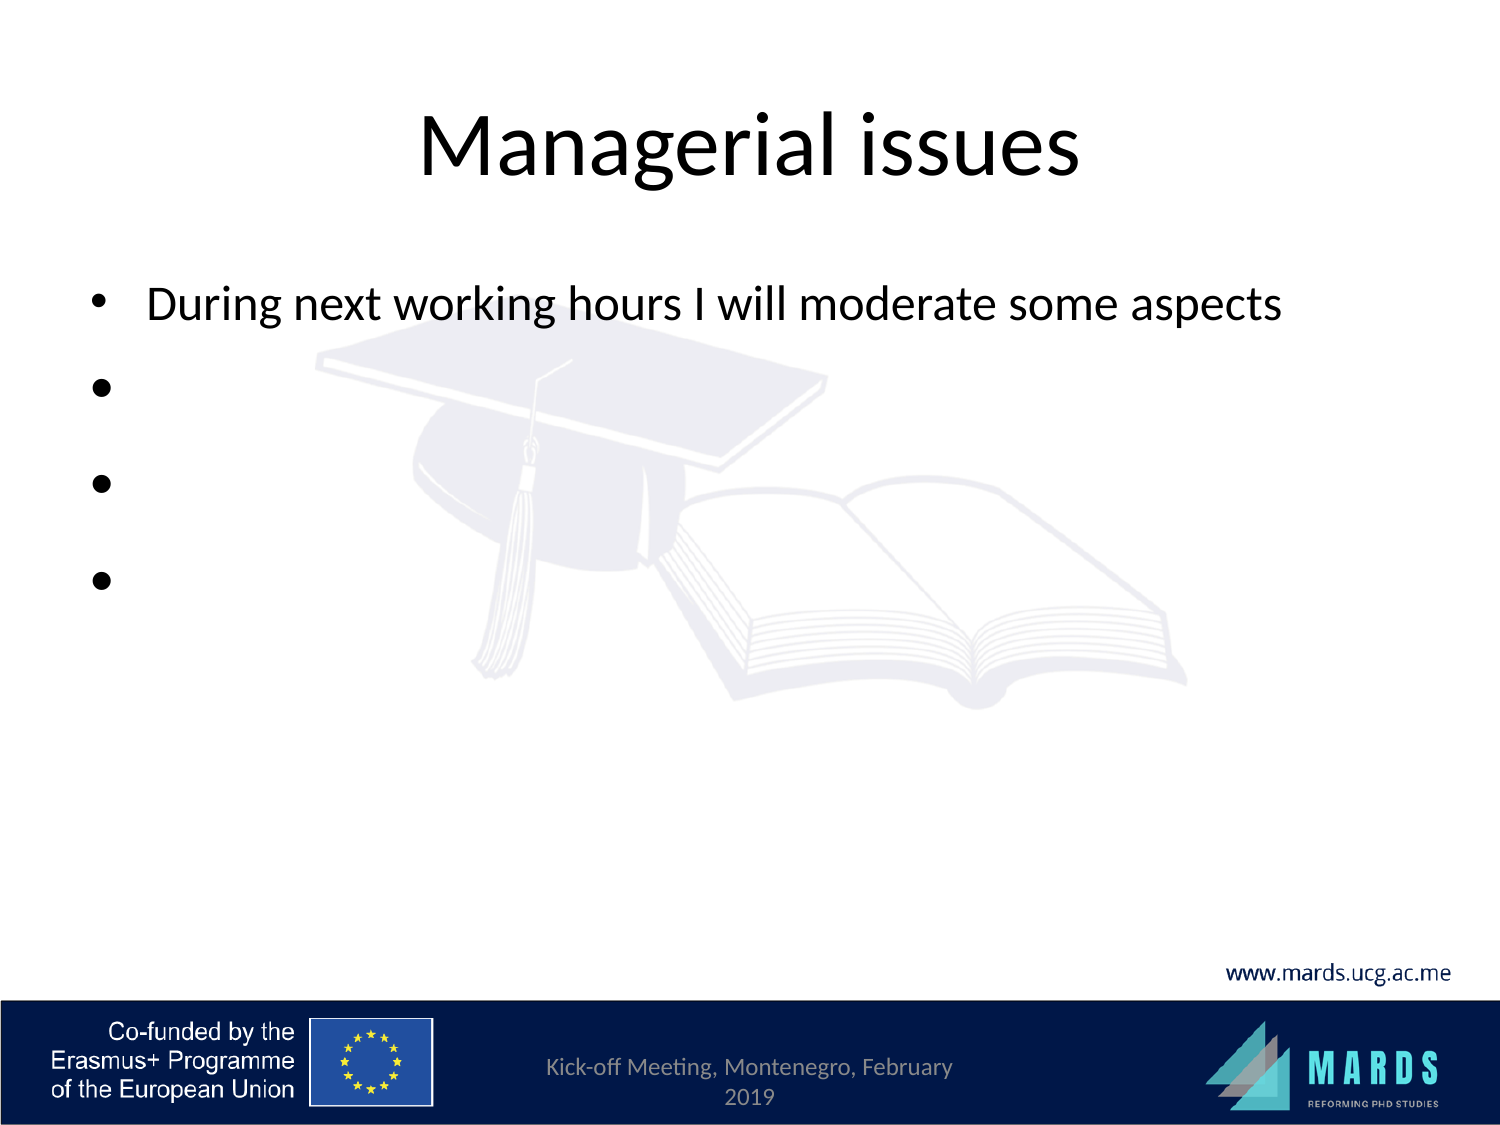

# Managerial issues
During next working hours I will moderate some aspects
Kick-off Meeting, Montenegro, February 2019